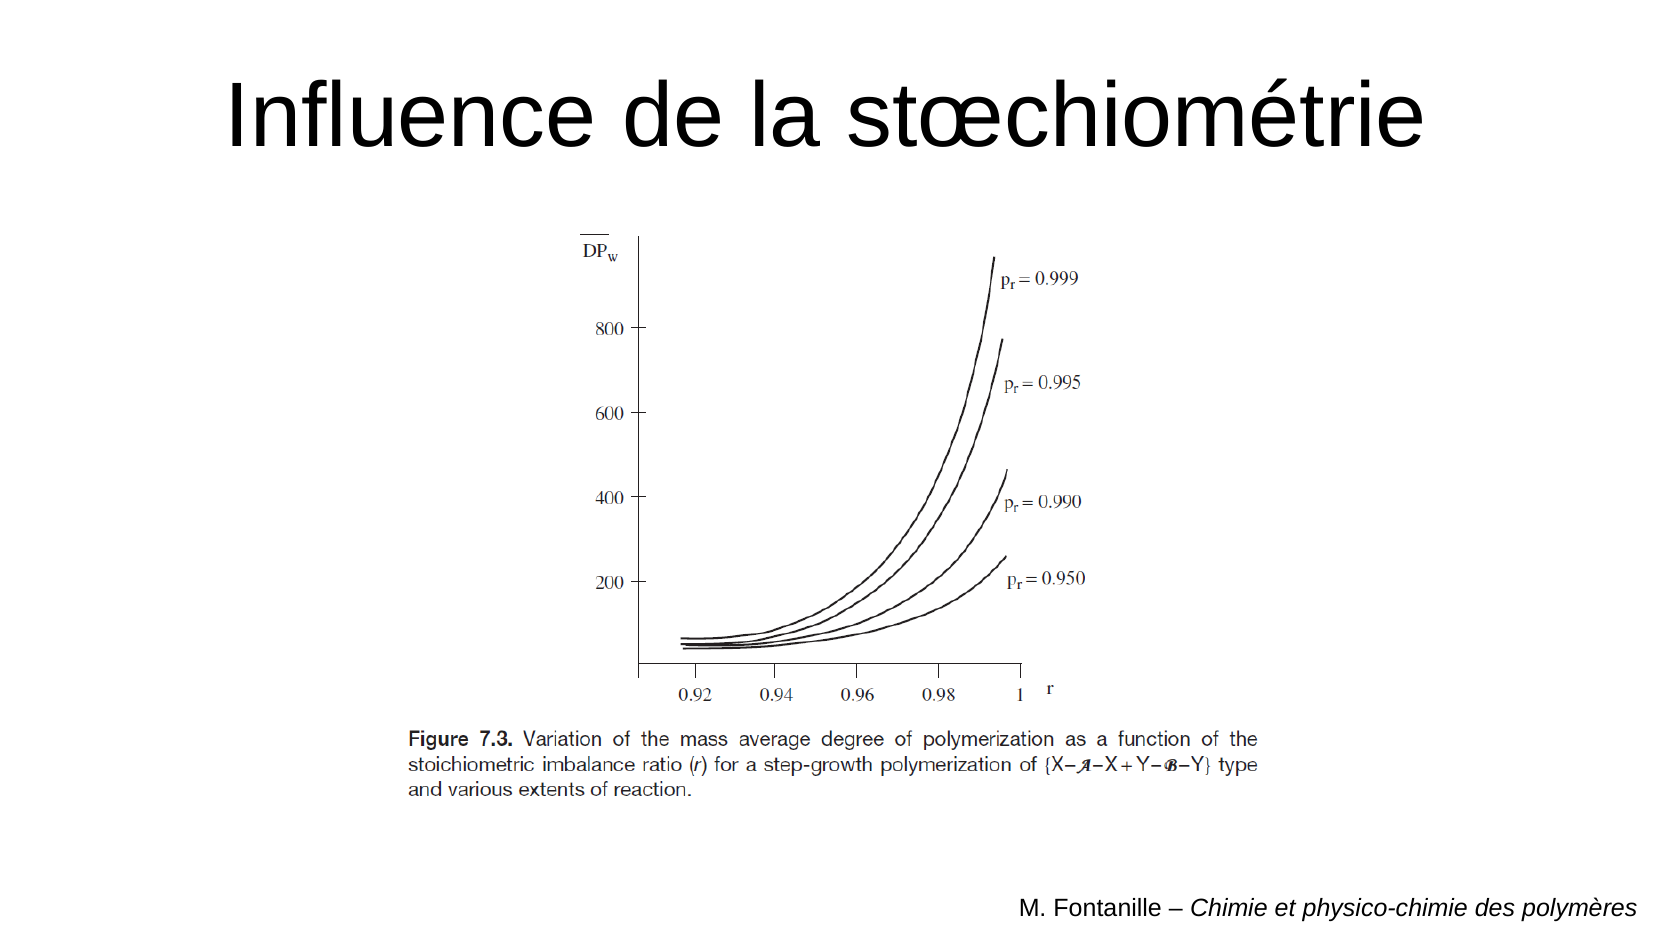

# Influence de la stœchiométrie
M. Fontanille – Chimie et physico-chimie des polymères